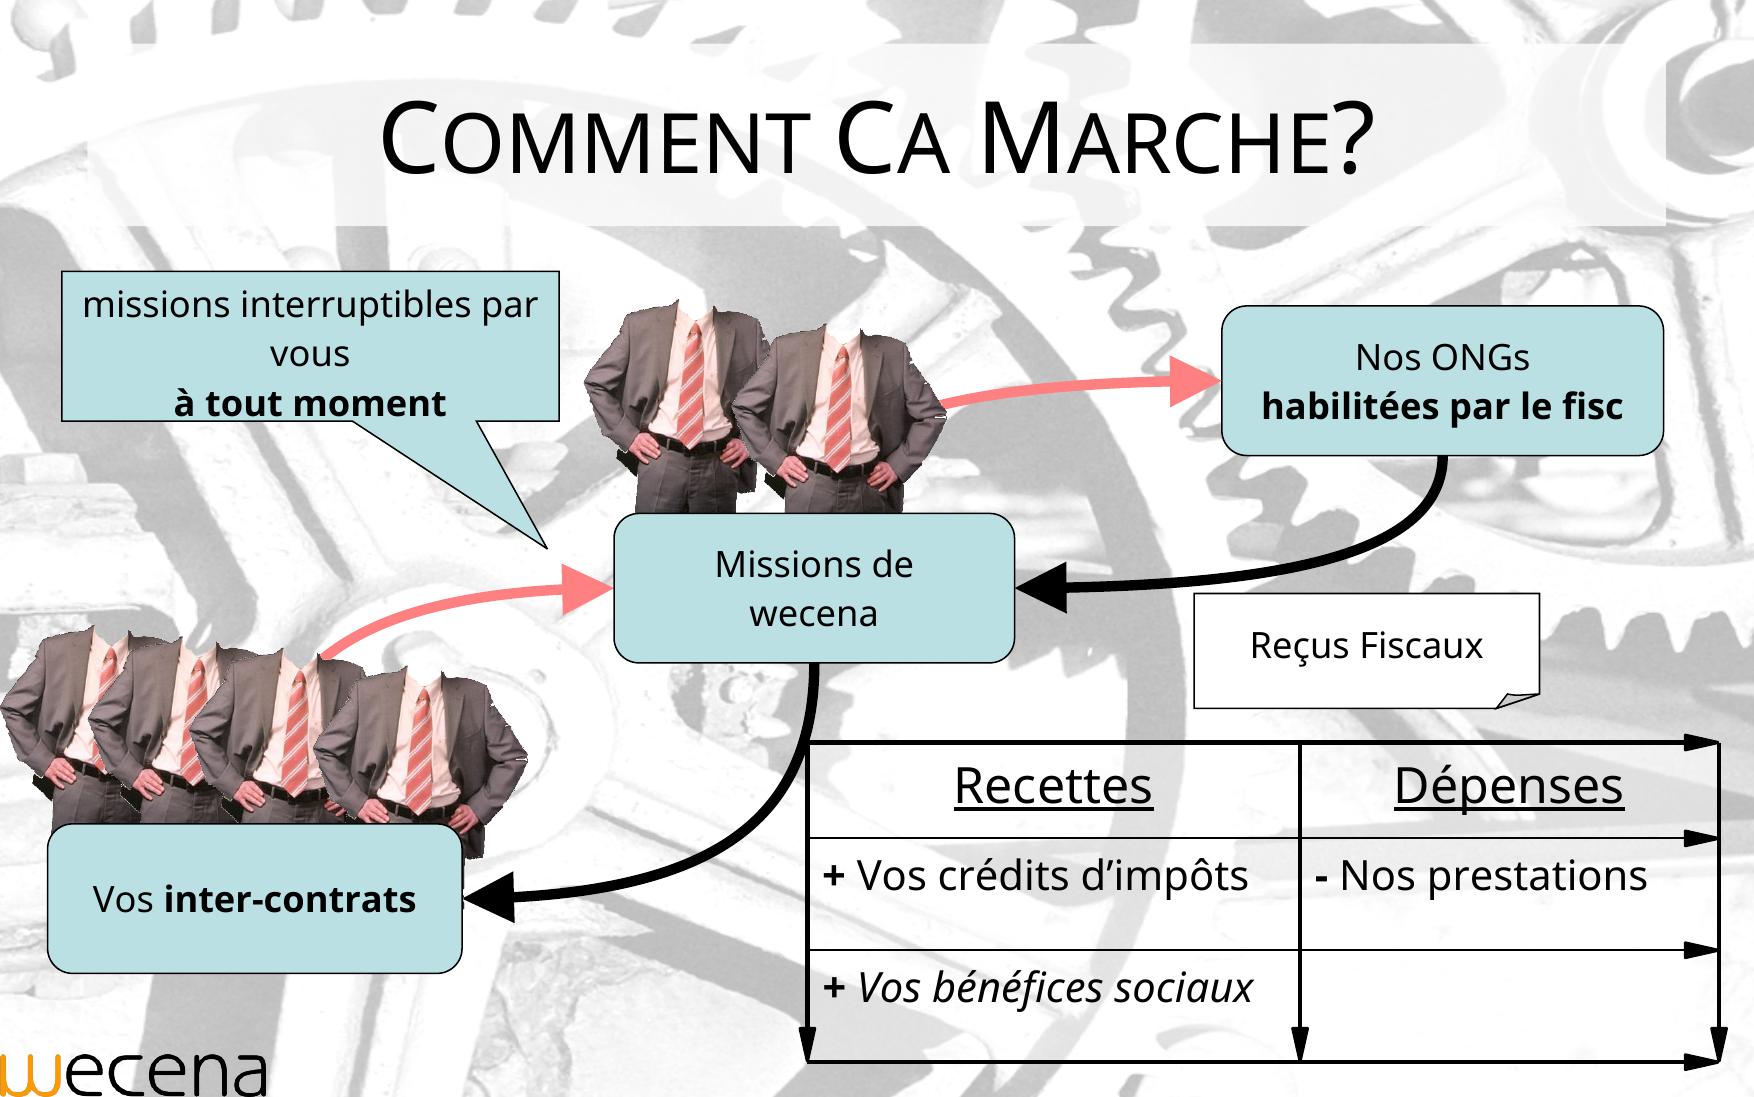

# COMMENT CA MARCHE?
missions interruptibles par vous
à tout moment
Nos ONGs
habilitées par le fisc
Missions de
wecena
Reçus Fiscaux
Recettes
Dépenses
+ Vos crédits d’impôts
- Nos prestations
+ Vos bénéfices sociaux
Vos inter-contrats